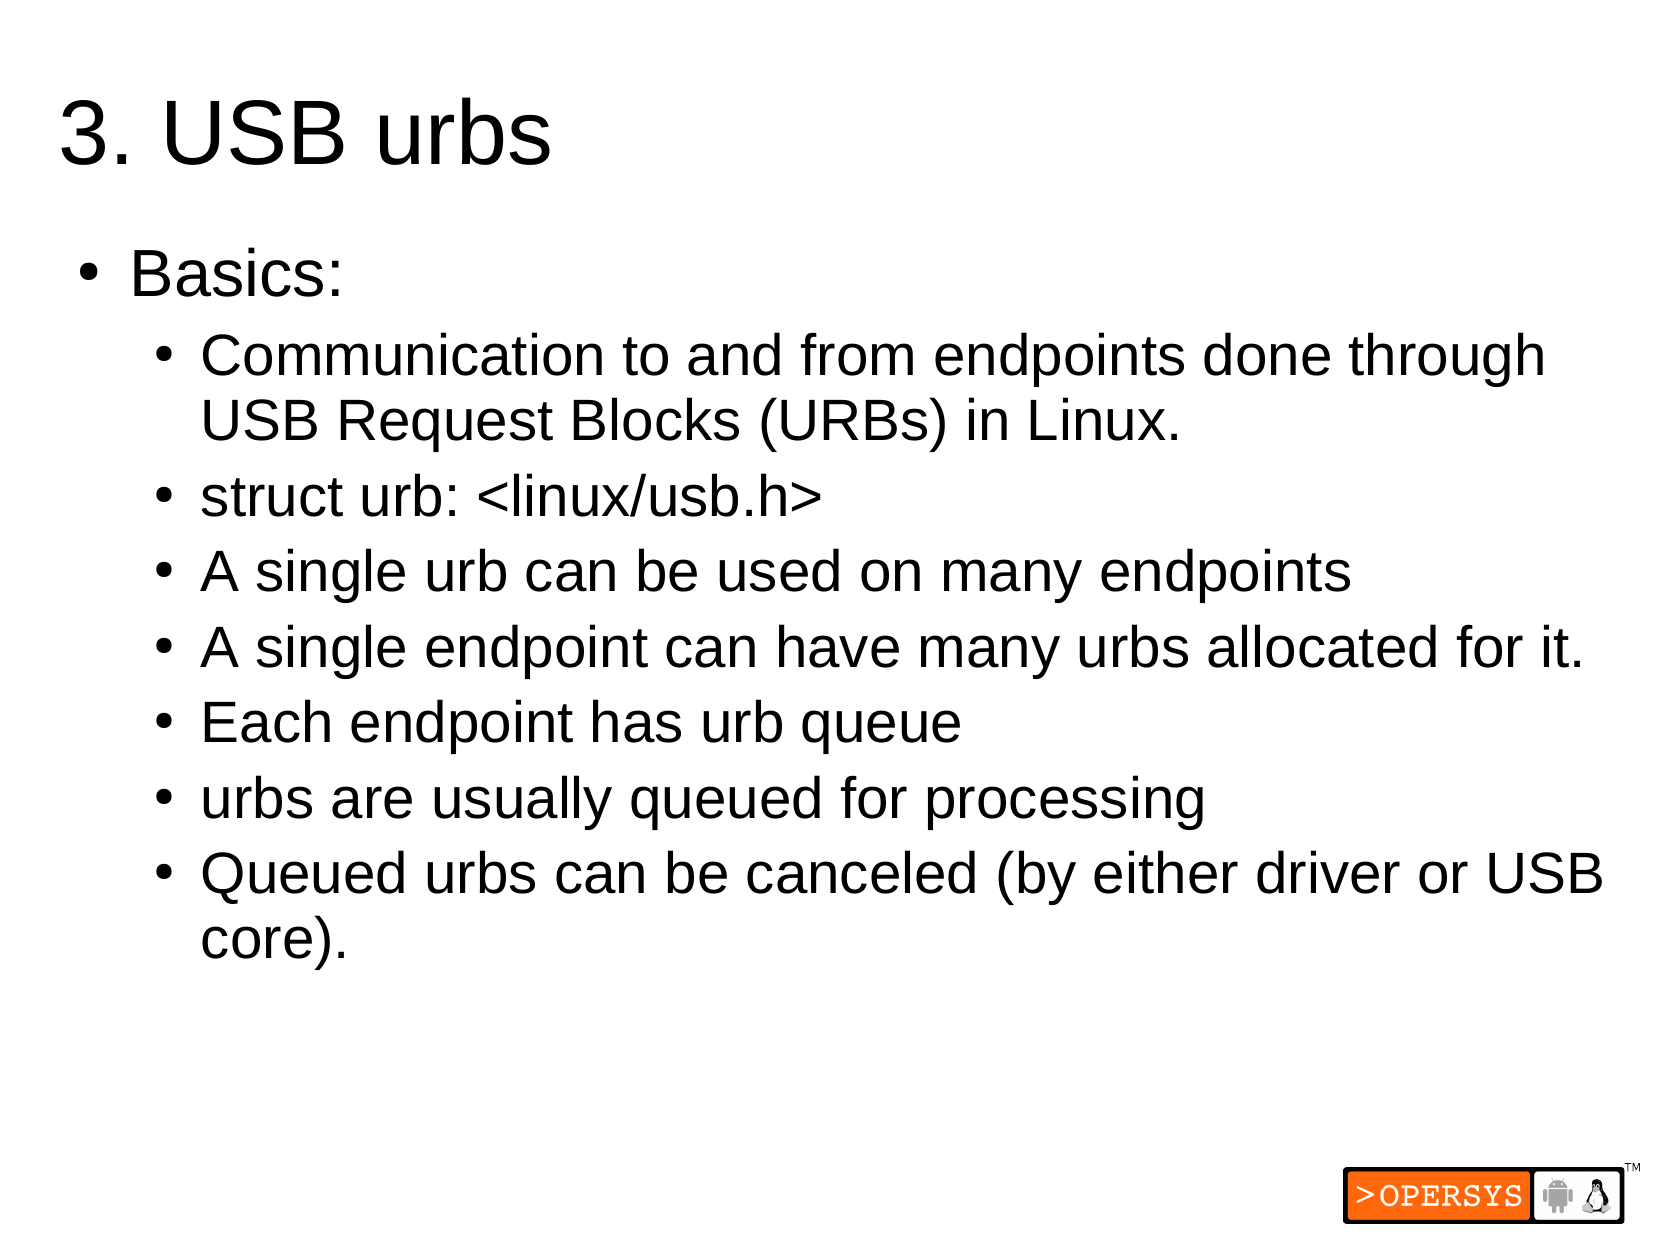

# 3. USB urbs
Basics:
Communication to and from endpoints done through USB Request Blocks (URBs) in Linux.
struct urb: <linux/usb.h>
A single urb can be used on many endpoints
A single endpoint can have many urbs allocated for it.
Each endpoint has urb queue
urbs are usually queued for processing
Queued urbs can be canceled (by either driver or USB core).